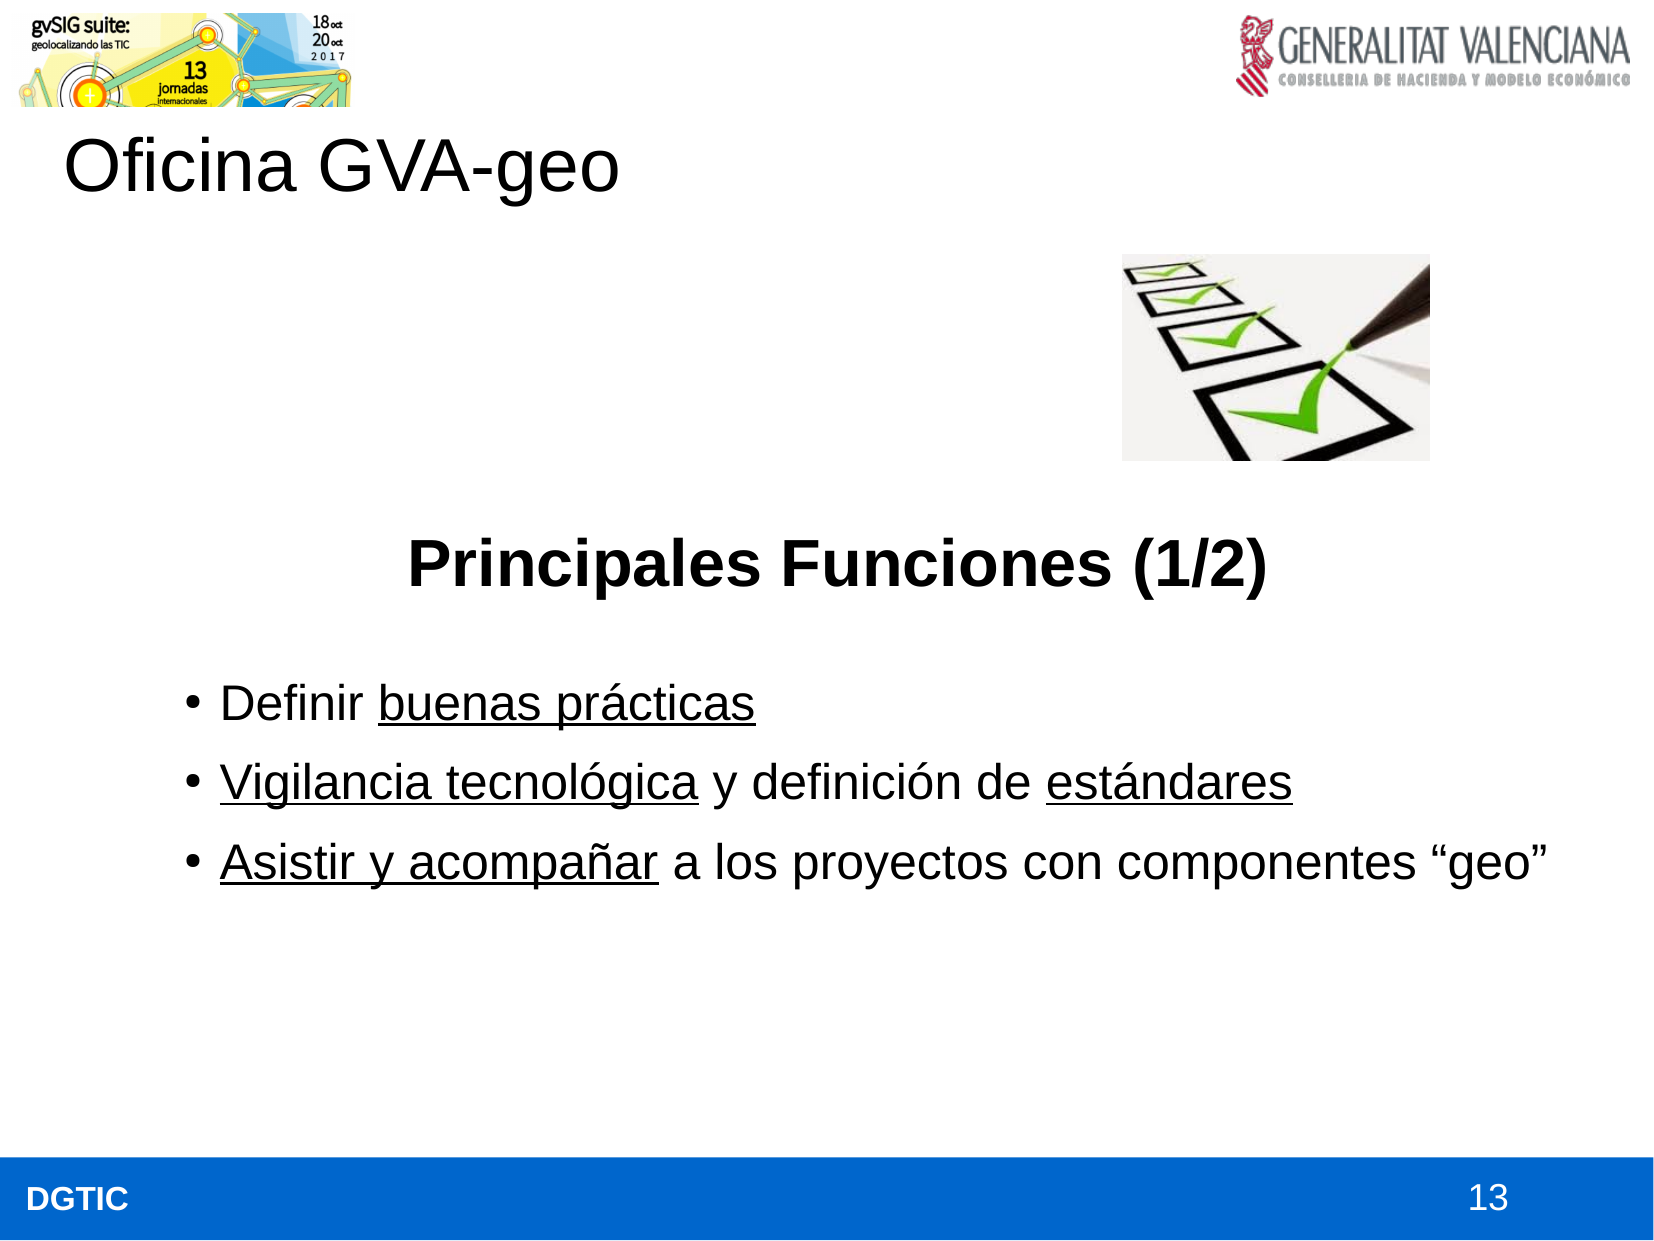

# Oficina GVA-geo
Principales Funciones (1/2)
Definir buenas prácticas
Vigilancia tecnológica y definición de estándares
Asistir y acompañar a los proyectos con componentes “geo”